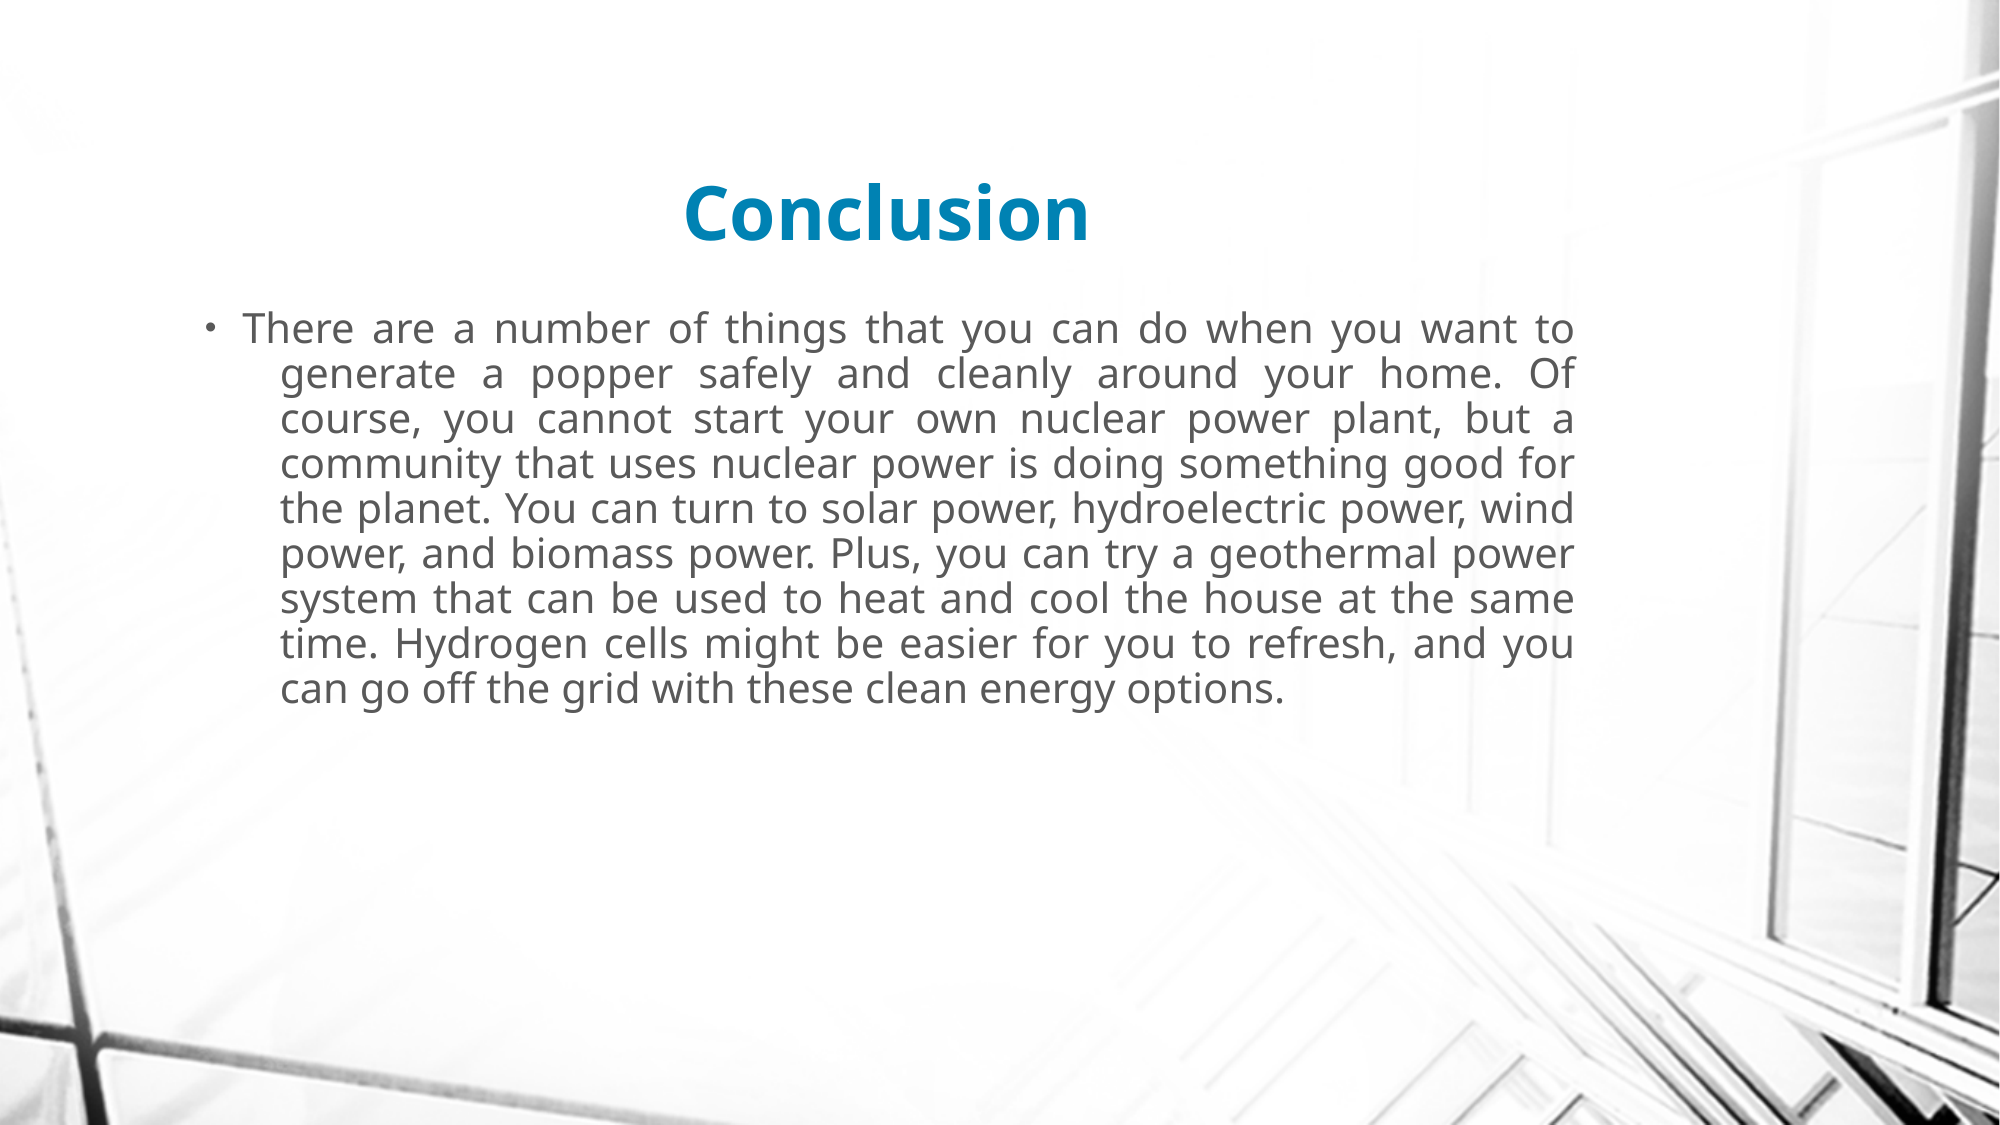

# Conclusion
There are a number of things that you can do when you want to generate a popper safely and cleanly around your home. Of course, you cannot start your own nuclear power plant, but a community that uses nuclear power is doing something good for the planet. You can turn to solar power, hydroelectric power, wind power, and biomass power. Plus, you can try a geothermal power system that can be used to heat and cool the house at the same time. Hydrogen cells might be easier for you to refresh, and you can go off the grid with these clean energy options.